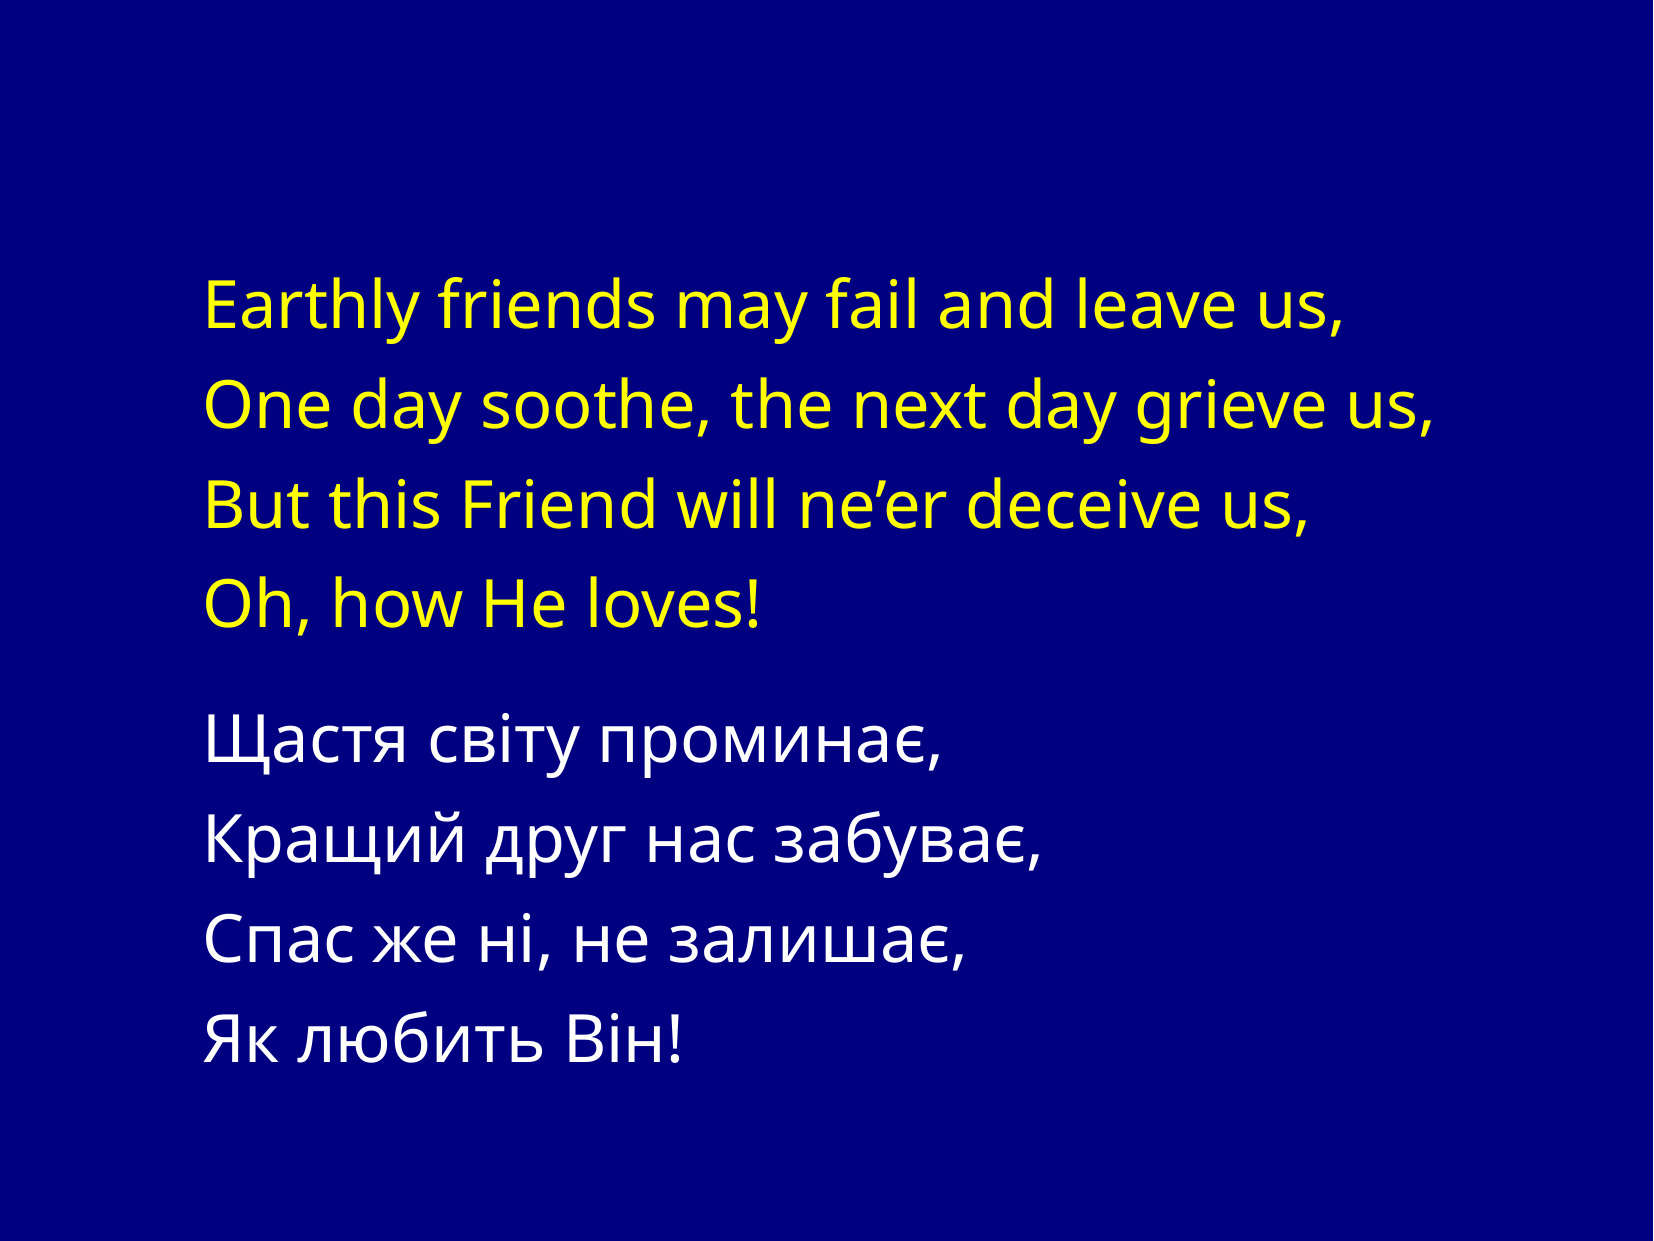

Earthly friends may fail and leave us,
	One day soothe, the next day grieve us,
	But this Friend will ne’er deceive us,
	Oh, how He loves!
	Щастя світу проминає,
	Кращий друг нас забуває,
	Спас же ні, не залишає,
	Як любить Він!